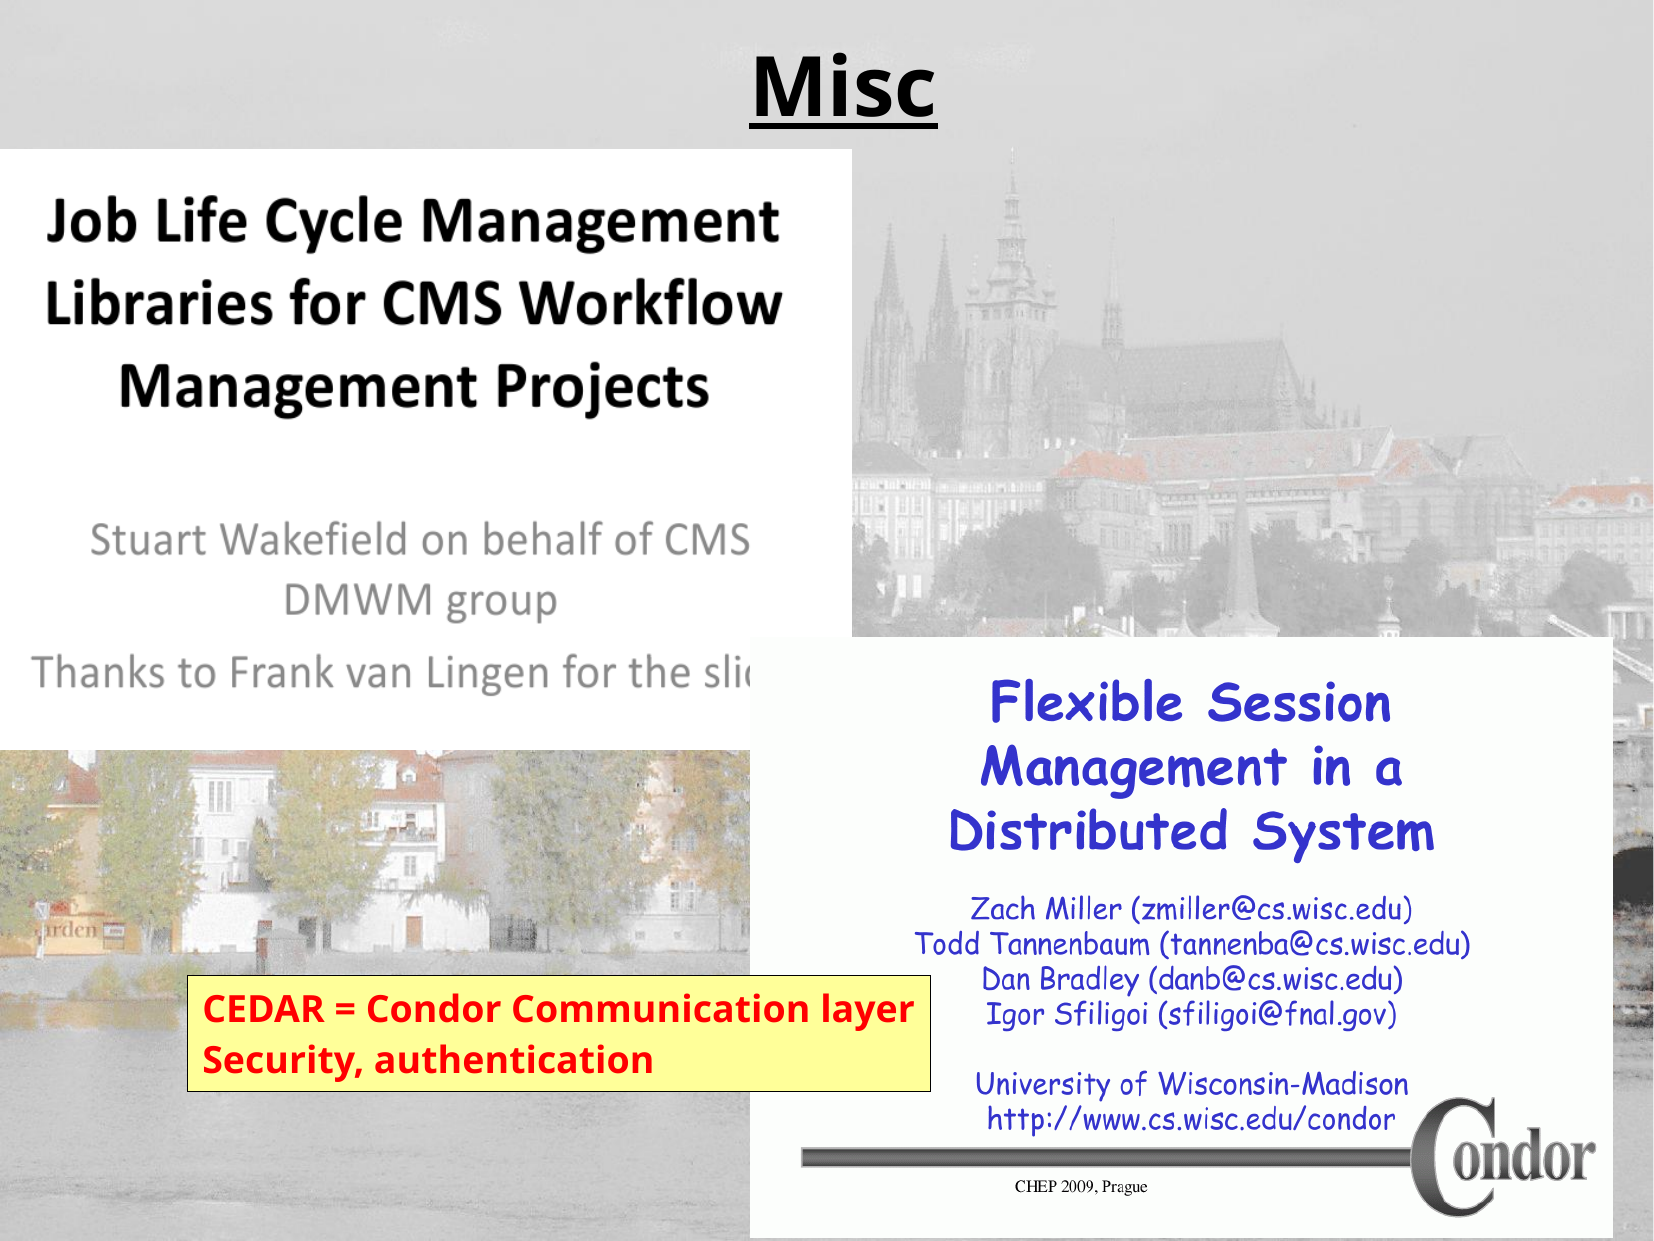

# Misc
CEDAR = Condor Communication layer
Security, authentication